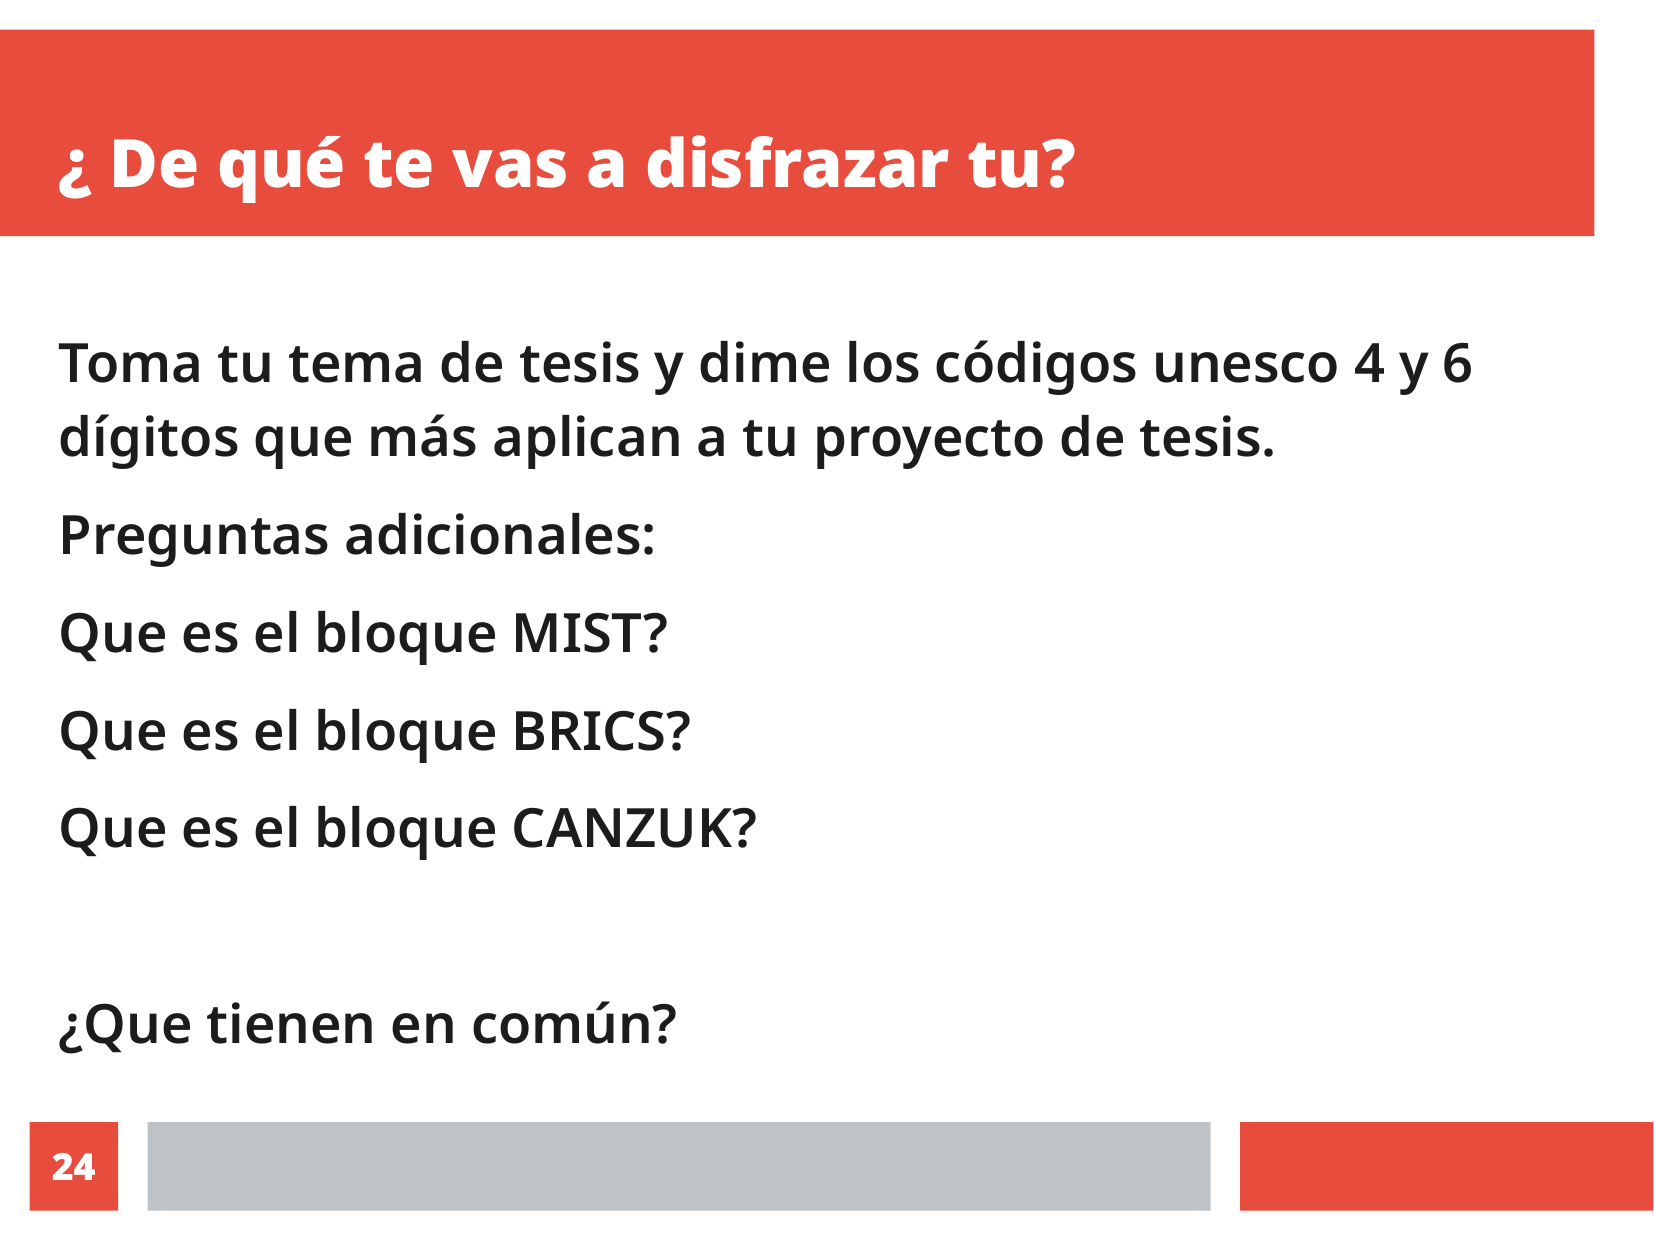

# ¿ De qué te vas a disfrazar tu?
Toma tu tema de tesis y dime los códigos unesco 4 y 6 dígitos que más aplican a tu proyecto de tesis.
Preguntas adicionales:
Que es el bloque MIST?
Que es el bloque BRICS?
Que es el bloque CANZUK?
¿Que tienen en común?
24